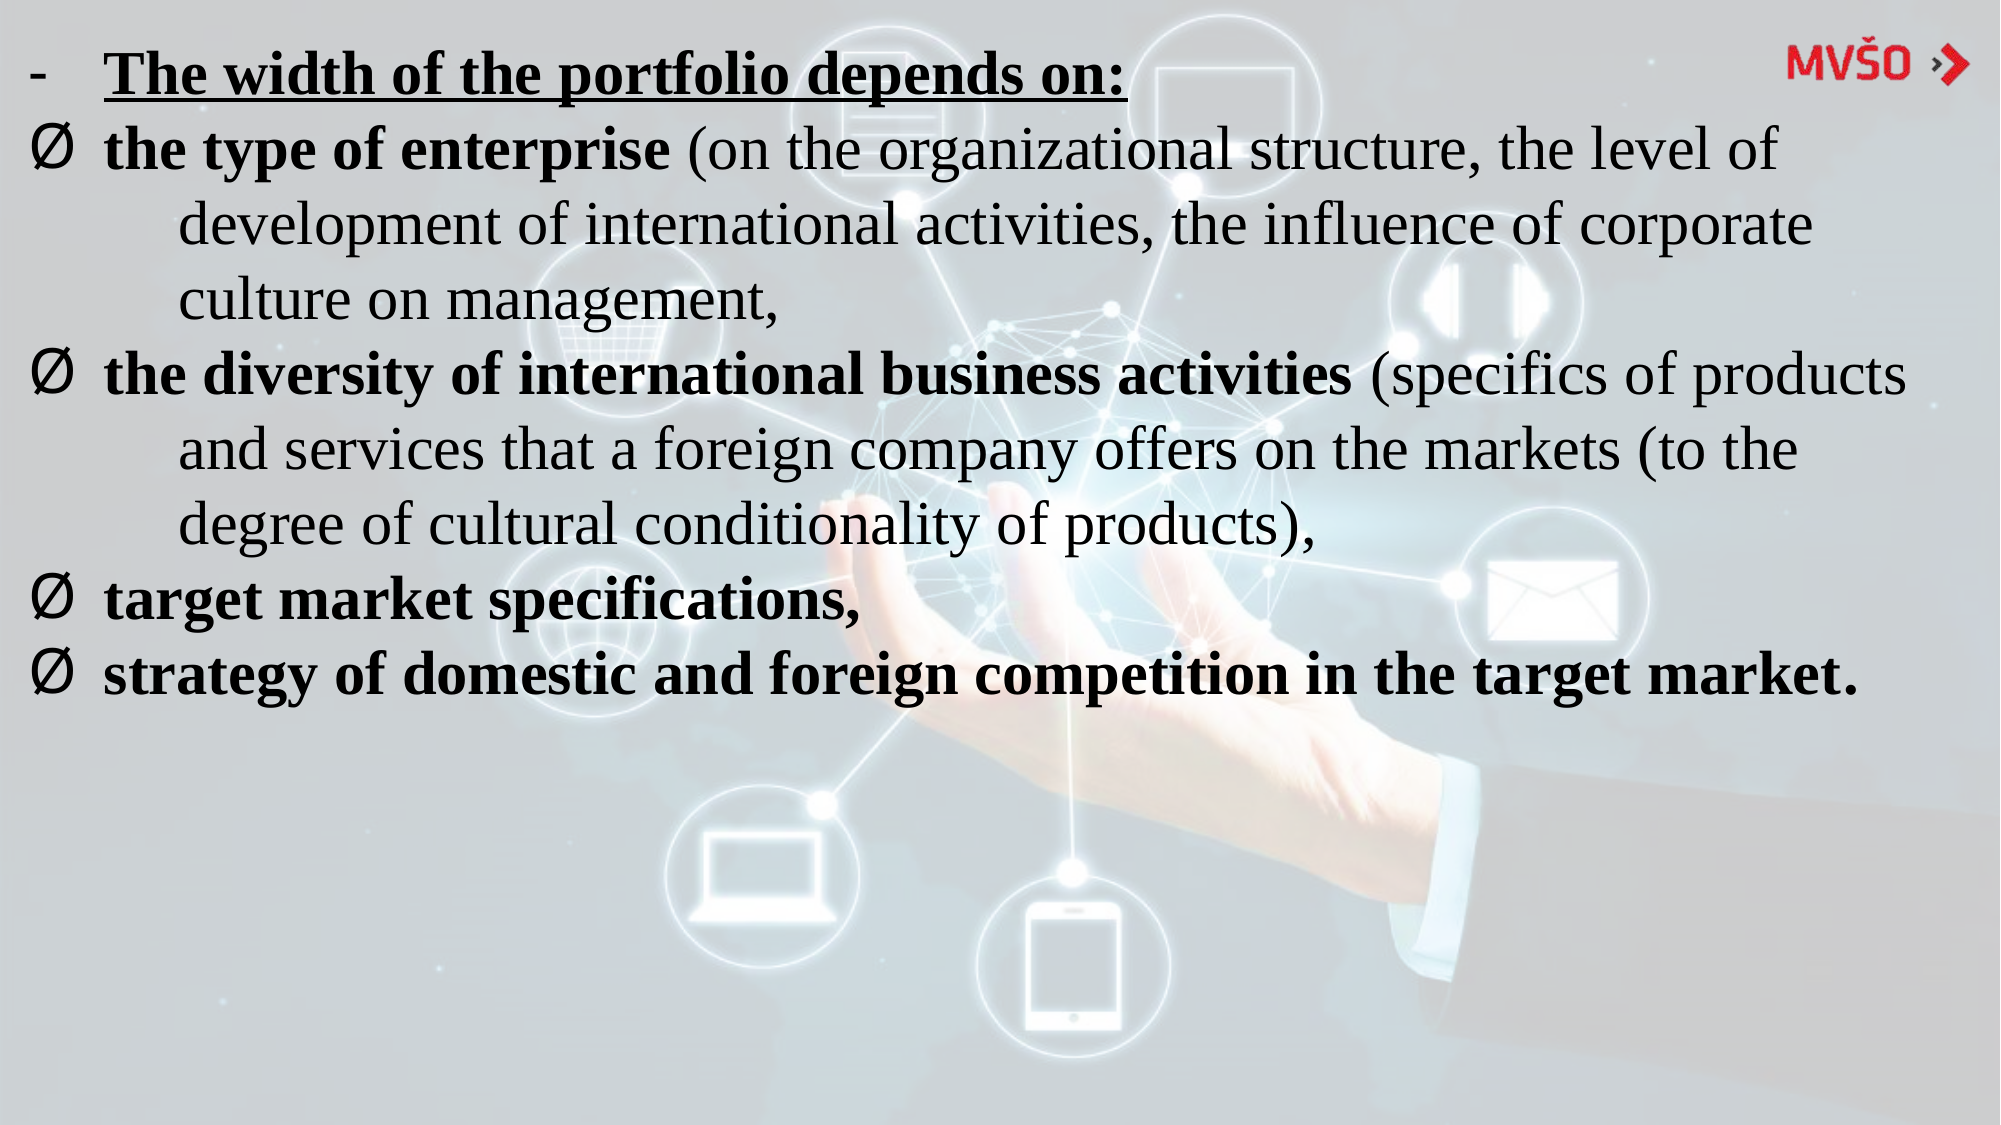

The width of the portfolio depends on:
the type of enterprise (on the organizational structure, the level of development of international activities, the influence of corporate culture on management,
the diversity of international business activities (specifics of products and services that a foreign company offers on the markets (to the degree of cultural conditionality of products),
target market specifications,
strategy of domestic and foreign competition in the target market.